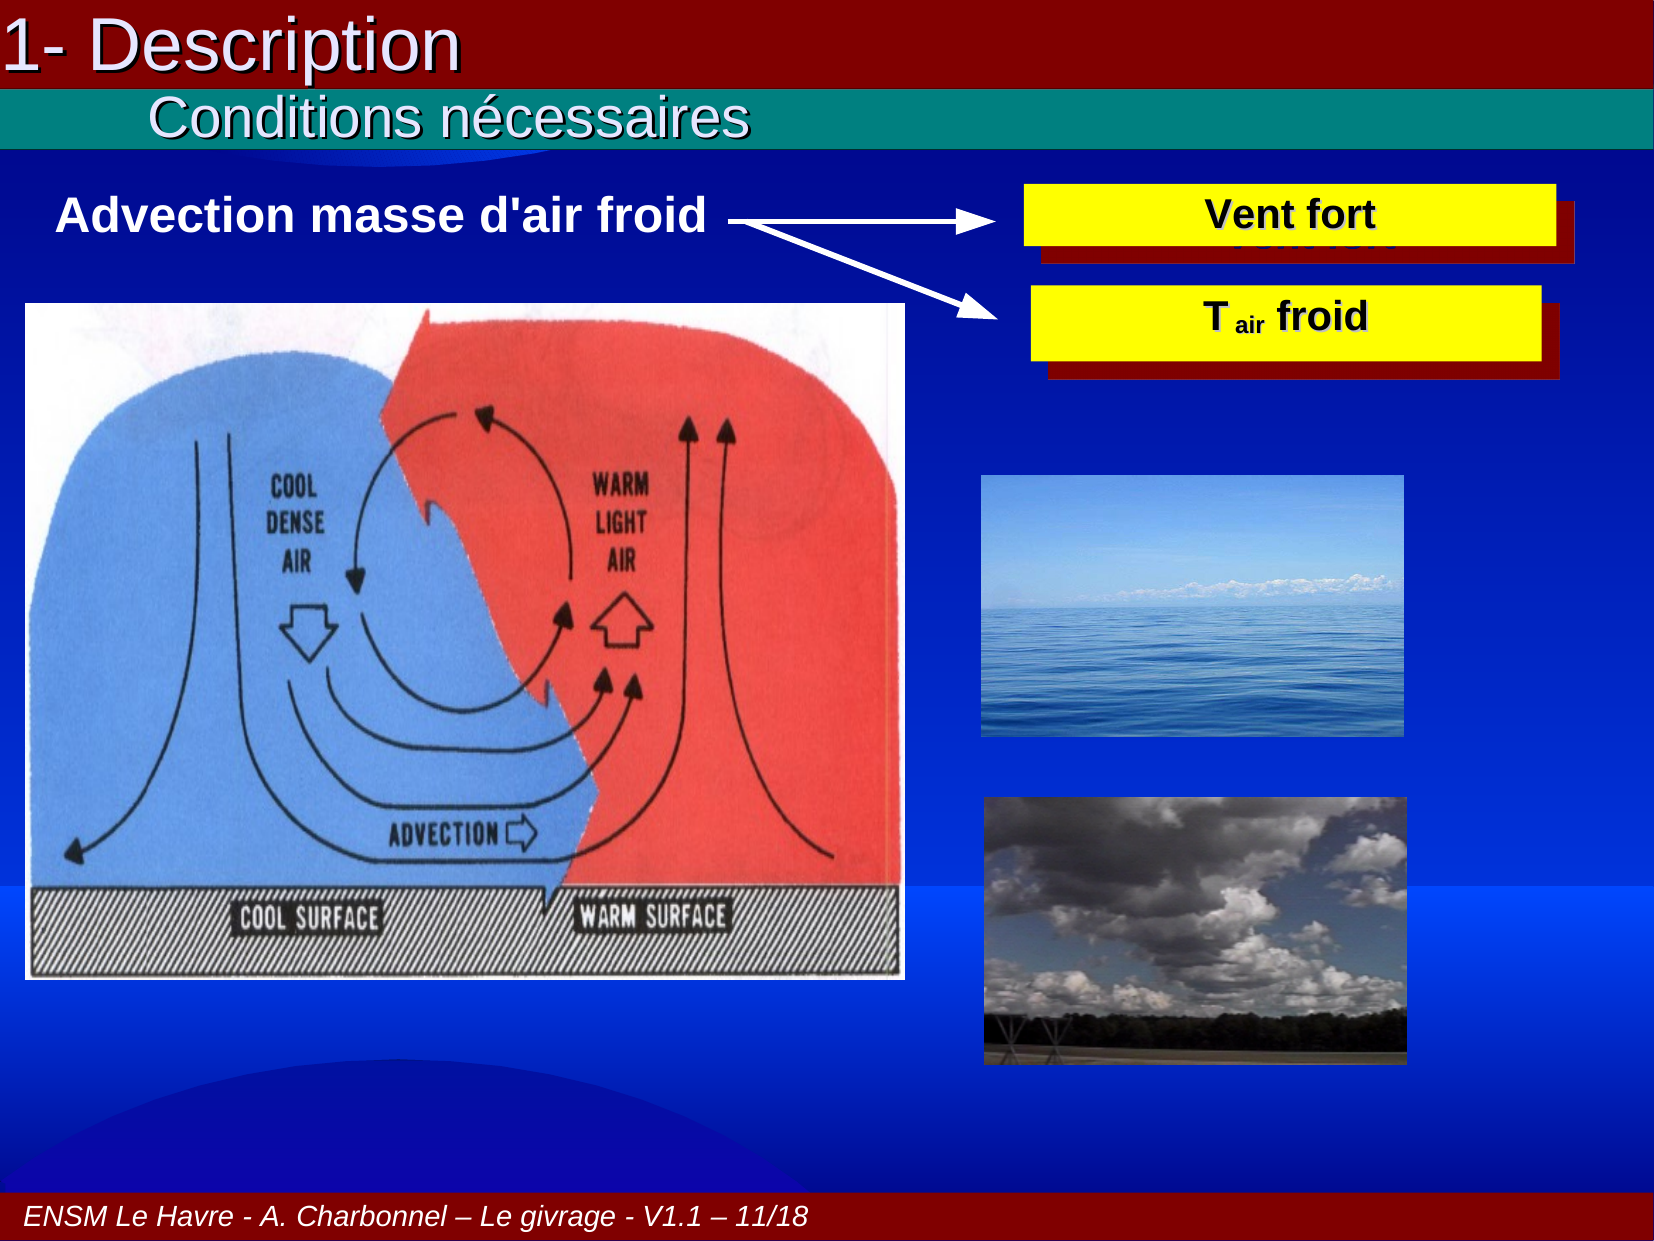

1- Description
# Conditions nécessaires
Advection masse d'air froid
Vent fort
T air froid
 ENSM Le Havre - A. Charbonnel – Le givrage - V1.1 – 11/18